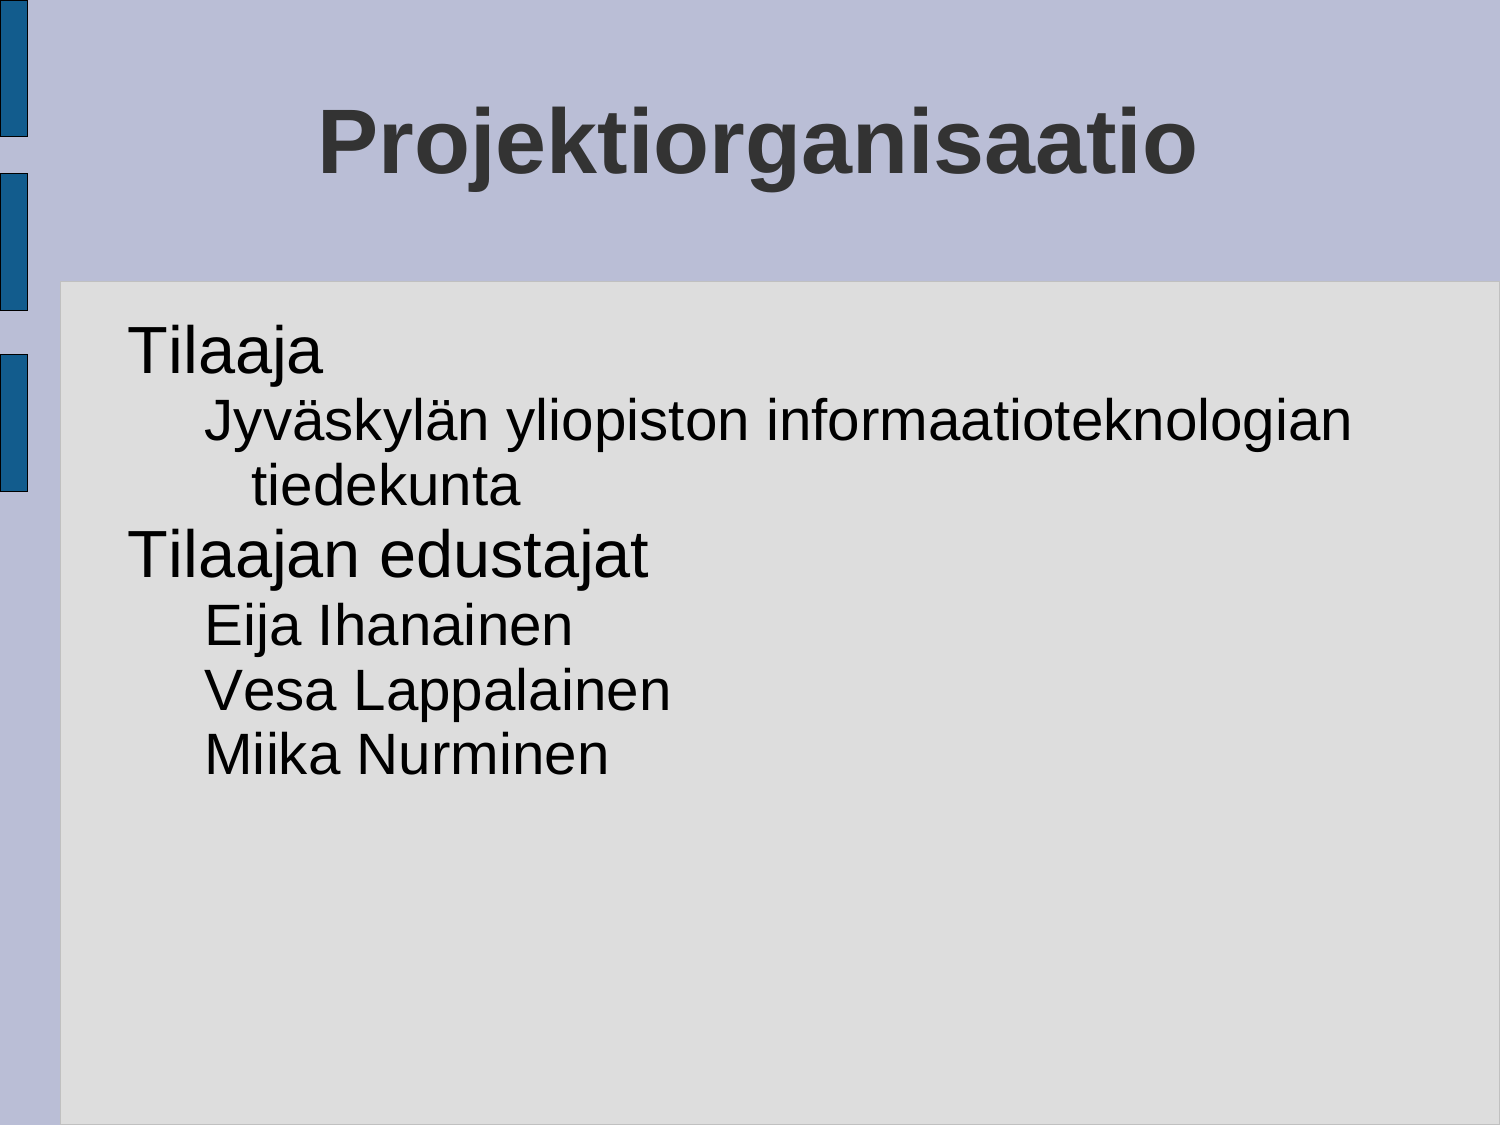

# Projektiorganisaatio
Tilaaja
Jyväskylän yliopiston informaatioteknologian tiedekunta
Tilaajan edustajat
Eija Ihanainen
Vesa Lappalainen
Miika Nurminen